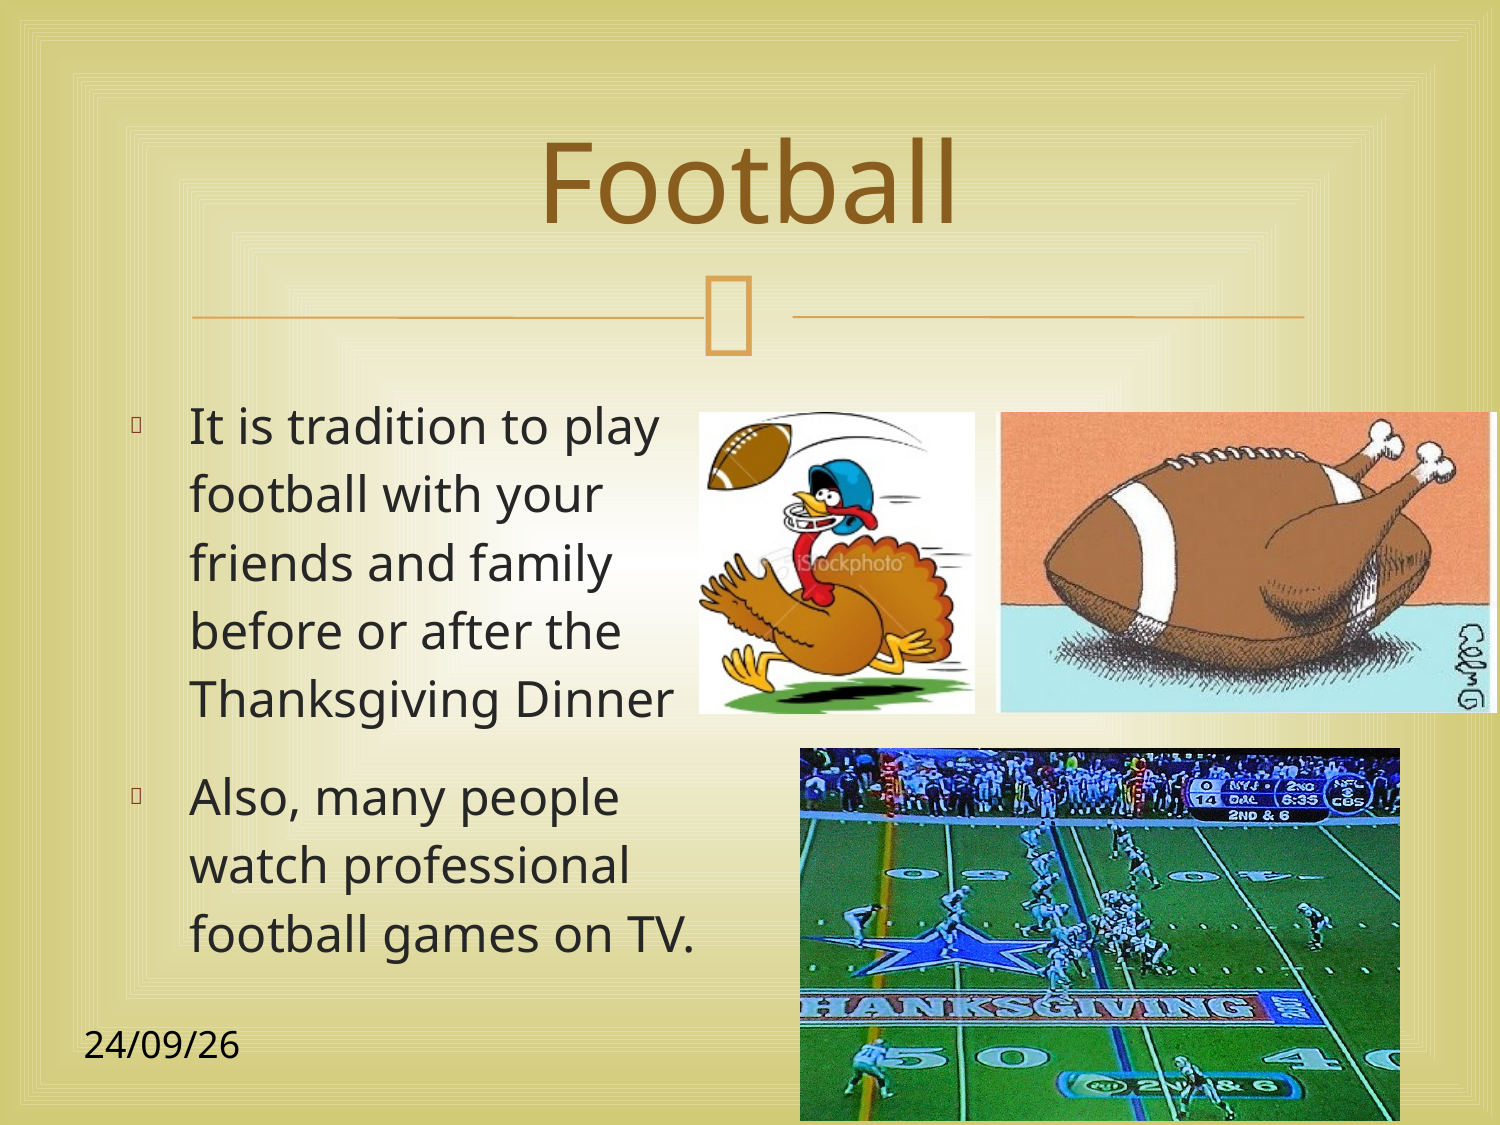

# Football
It is tradition to play football with your friends and family before or after the Thanksgiving Dinner
Also, many people watch professional football games on TV.